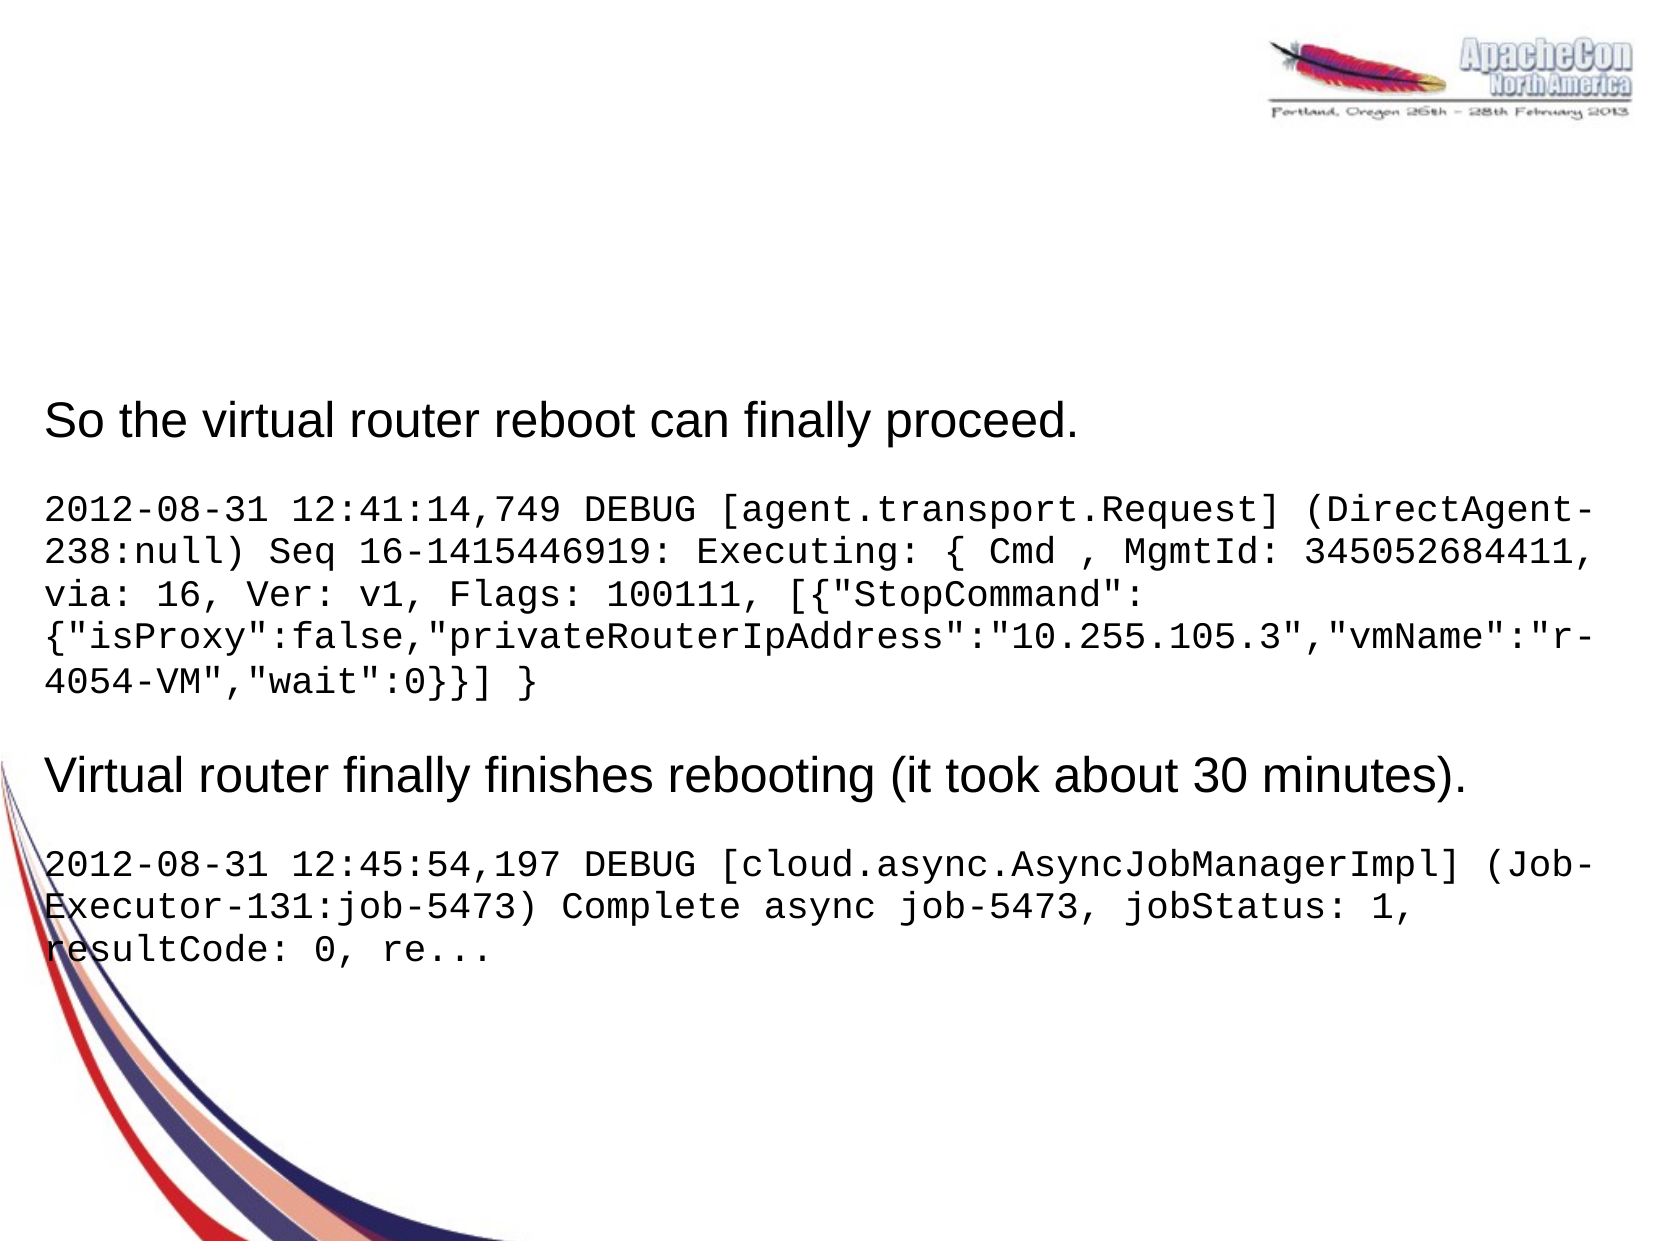

So the virtual router reboot can finally proceed.
2012-08-31 12:41:14,749 DEBUG [agent.transport.Request] (DirectAgent-238:null) Seq 16-1415446919: Executing: { Cmd , MgmtId: 345052684411, via: 16, Ver: v1, Flags: 100111, [{"StopCommand":{"isProxy":false,"privateRouterIpAddress":"10.255.105.3","vmName":"r-4054-VM","wait":0}}] }
Virtual router finally finishes rebooting (it took about 30 minutes).
2012-08-31 12:45:54,197 DEBUG [cloud.async.AsyncJobManagerImpl] (Job-Executor-131:job-5473) Complete async job-5473, jobStatus: 1, resultCode: 0, re...